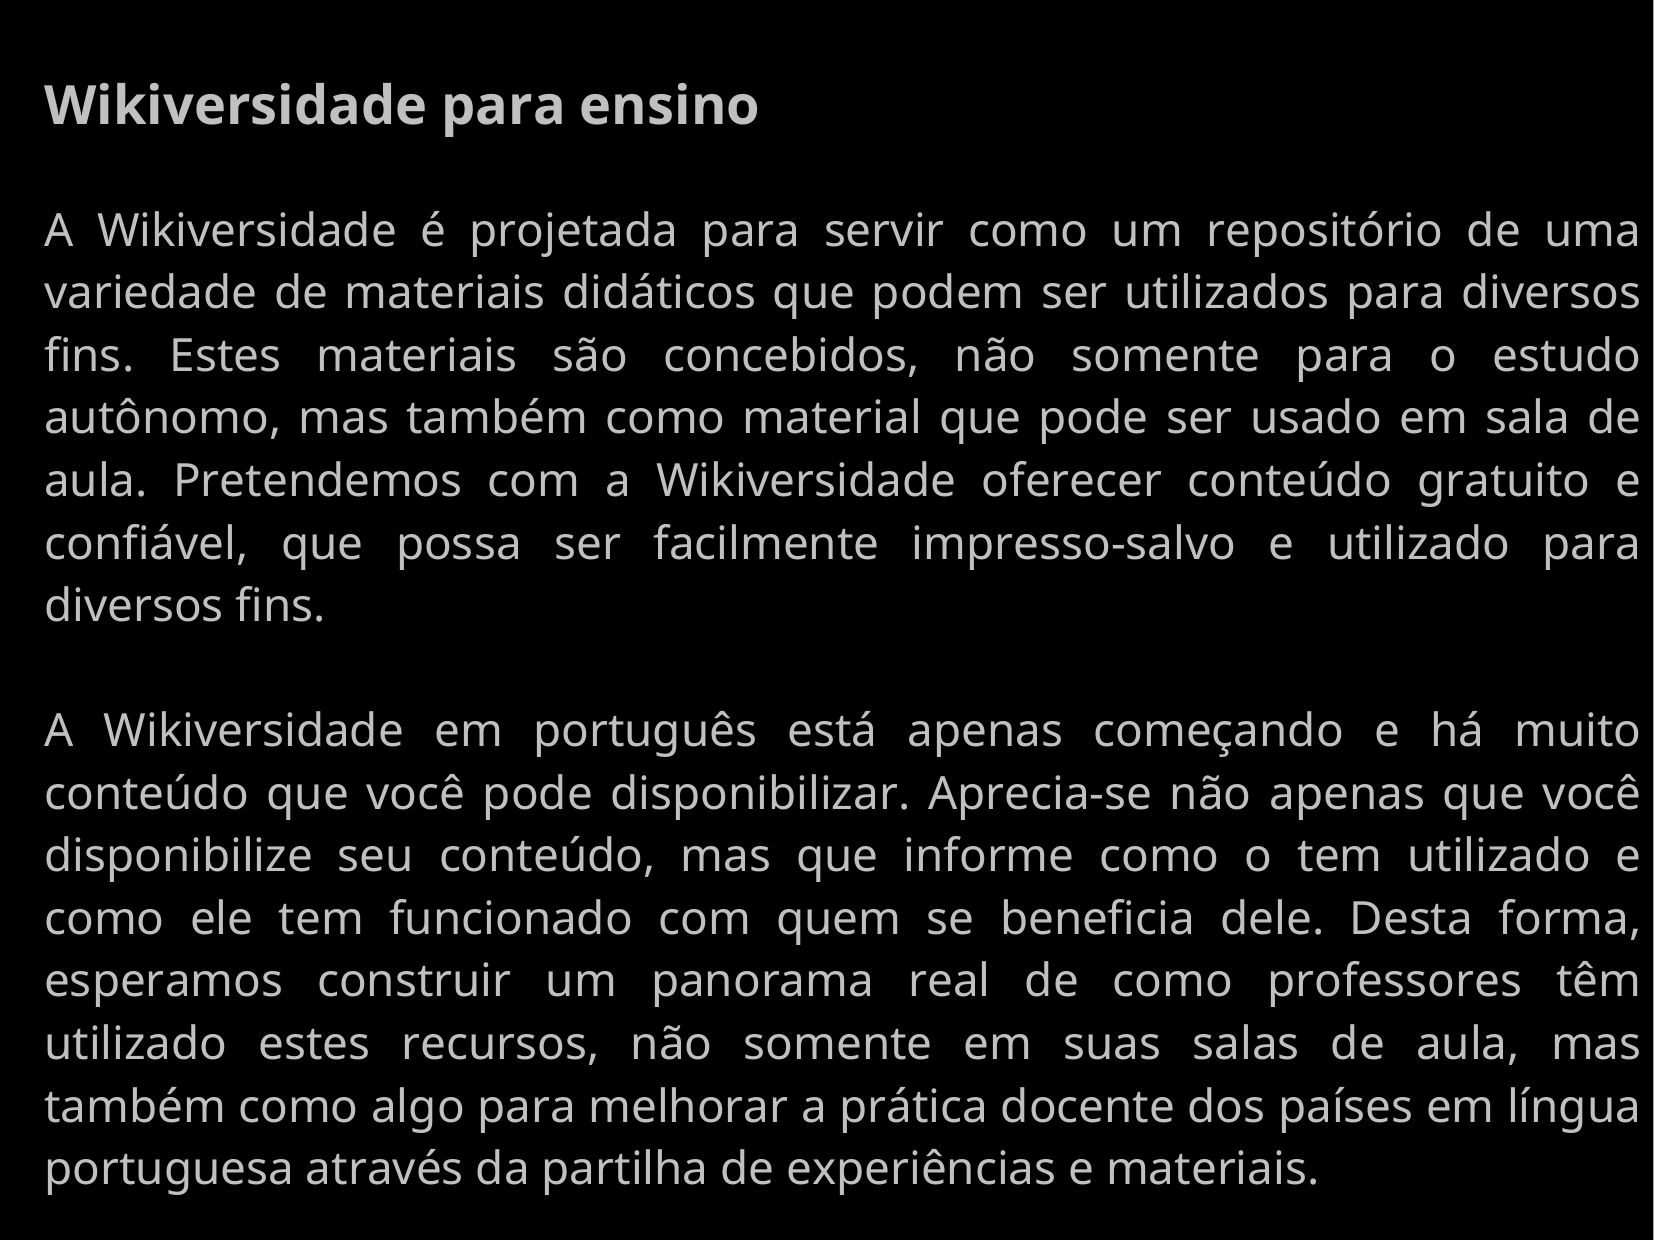

Wikiversidade para ensino
A Wikiversidade é projetada para servir como um repositório de uma variedade de materiais didáticos que podem ser utilizados para diversos fins. Estes materiais são concebidos, não somente para o estudo autônomo, mas também como material que pode ser usado em sala de aula. Pretendemos com a Wikiversidade oferecer conteúdo gratuito e confiável, que possa ser facilmente impresso-salvo e utilizado para diversos fins.
A Wikiversidade em português está apenas começando e há muito conteúdo que você pode disponibilizar. Aprecia-se não apenas que você disponibilize seu conteúdo, mas que informe como o tem utilizado e como ele tem funcionado com quem se beneficia dele. Desta forma, esperamos construir um panorama real de como professores têm utilizado estes recursos, não somente em suas salas de aula, mas também como algo para melhorar a prática docente dos países em língua portuguesa através da partilha de experiências e materiais.